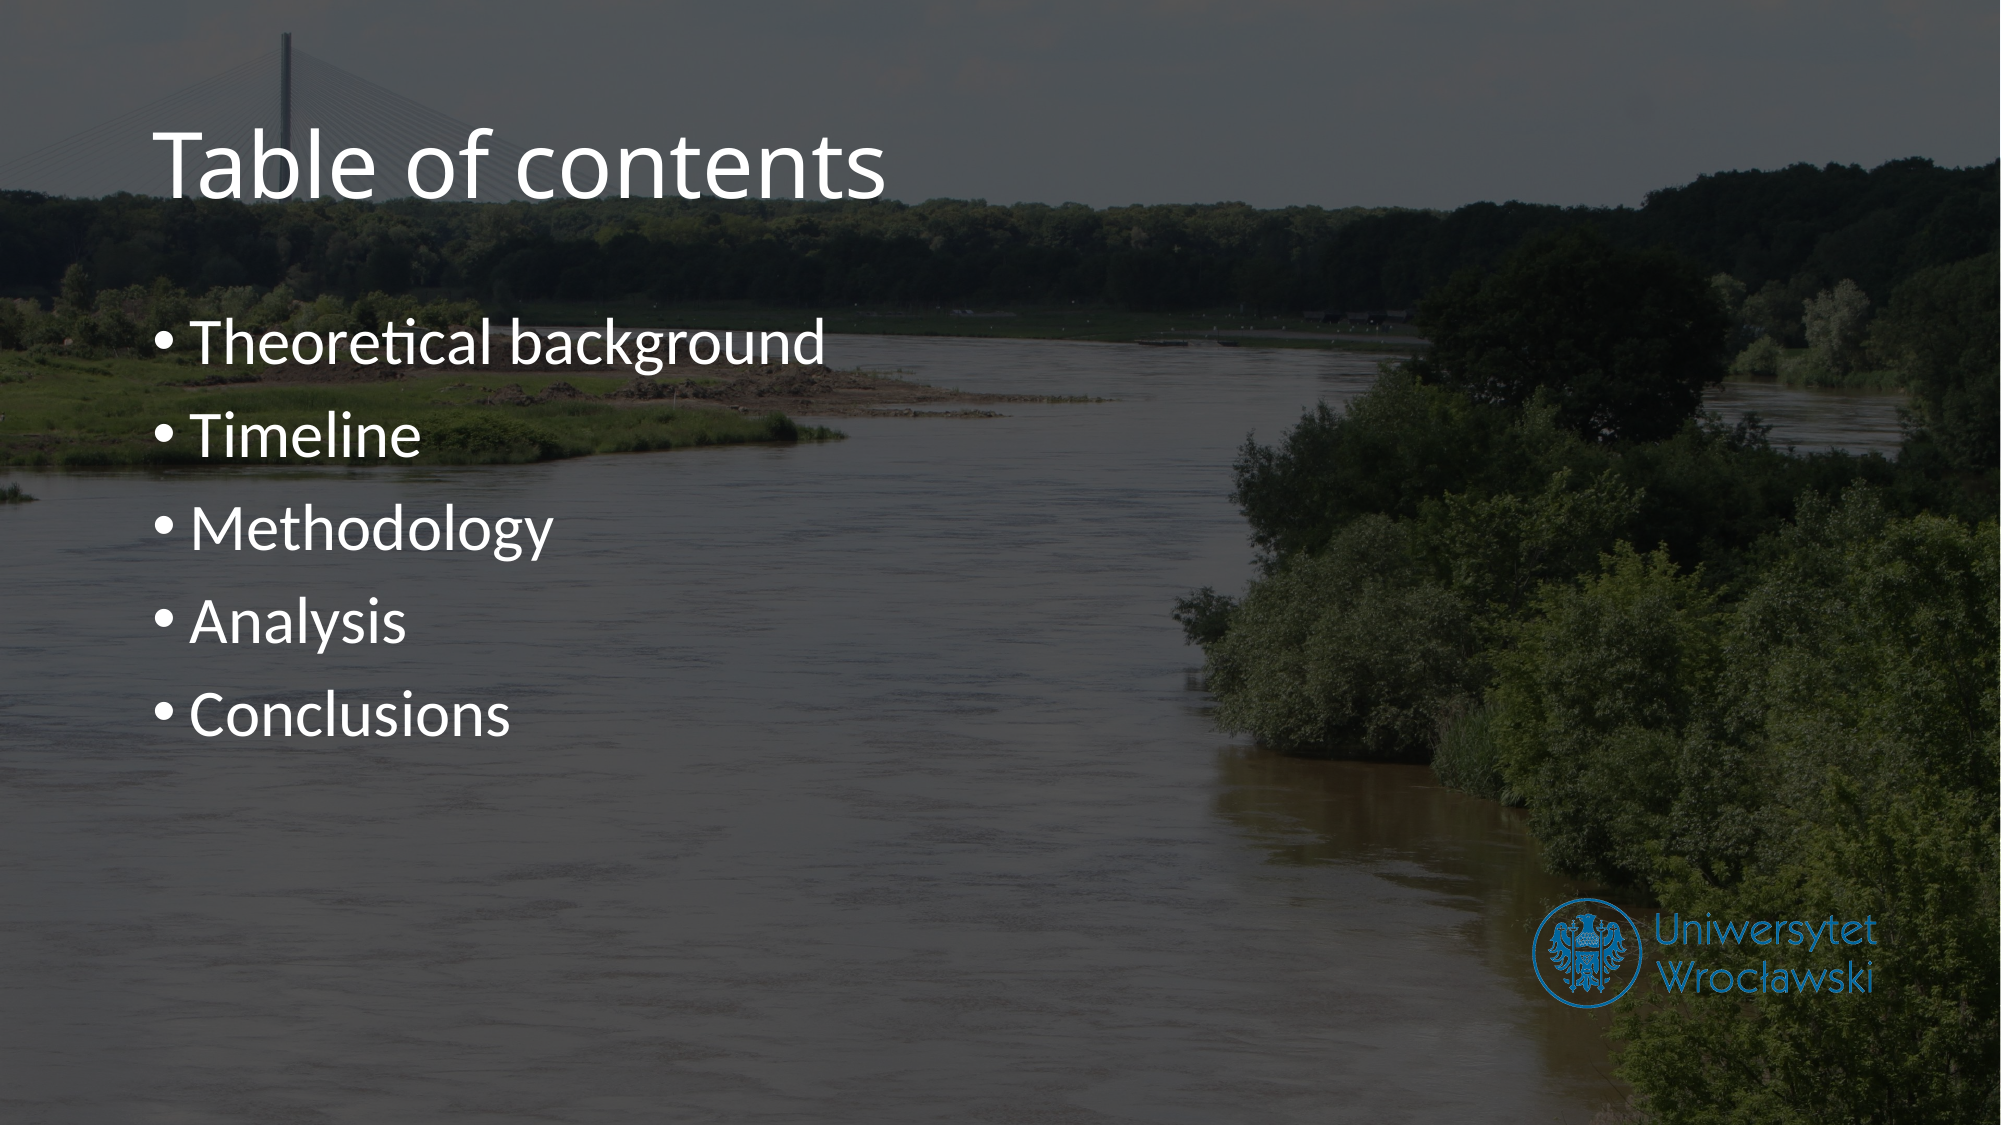

# Table of contents
Theoretical background
Timeline
Methodology
Analysis
Conclusions